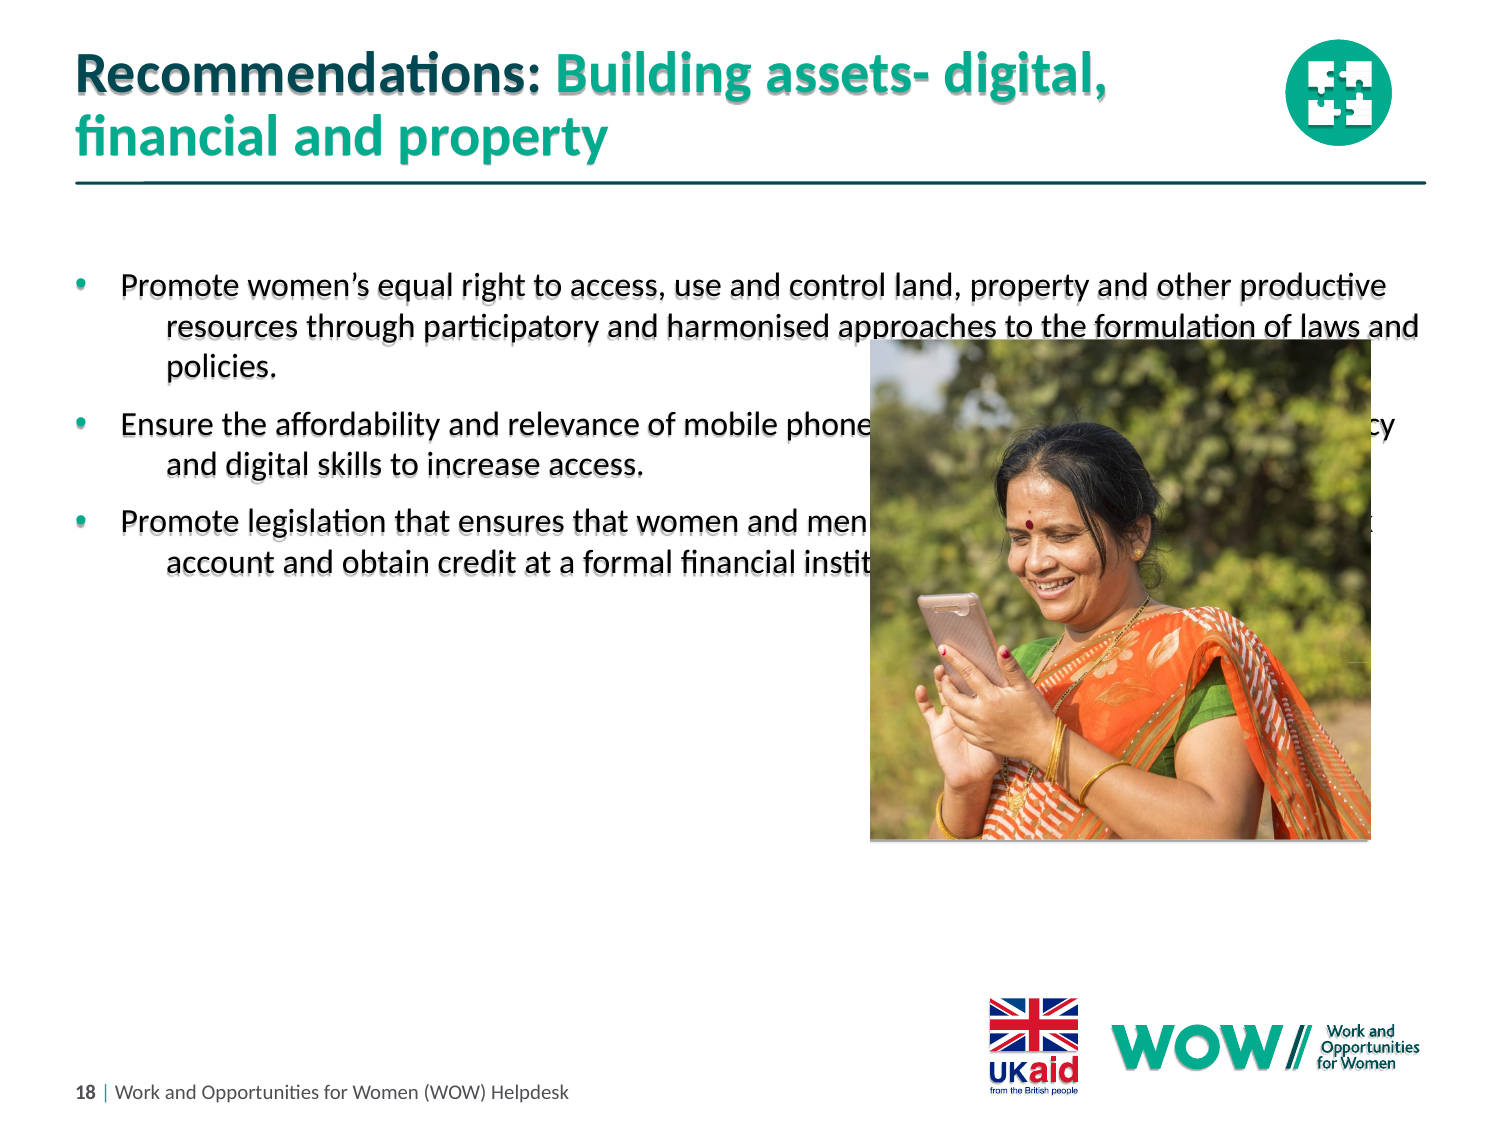

# Recommendations: Building assets- digital, financial and property
Promote women’s equal right to access, use and control land, property and other productive resources through participatory and harmonised approaches to the formulation of laws and policies.
Ensure the affordability and relevance of mobile phones to women, while investing in literacy and digital skills to increase access.
Promote legislation that ensures that women and men have the same rights to open a bank account and obtain credit at a formal financial institution suited to their needs.
 | Work and Opportunities for Women (WOW) Helpdesk